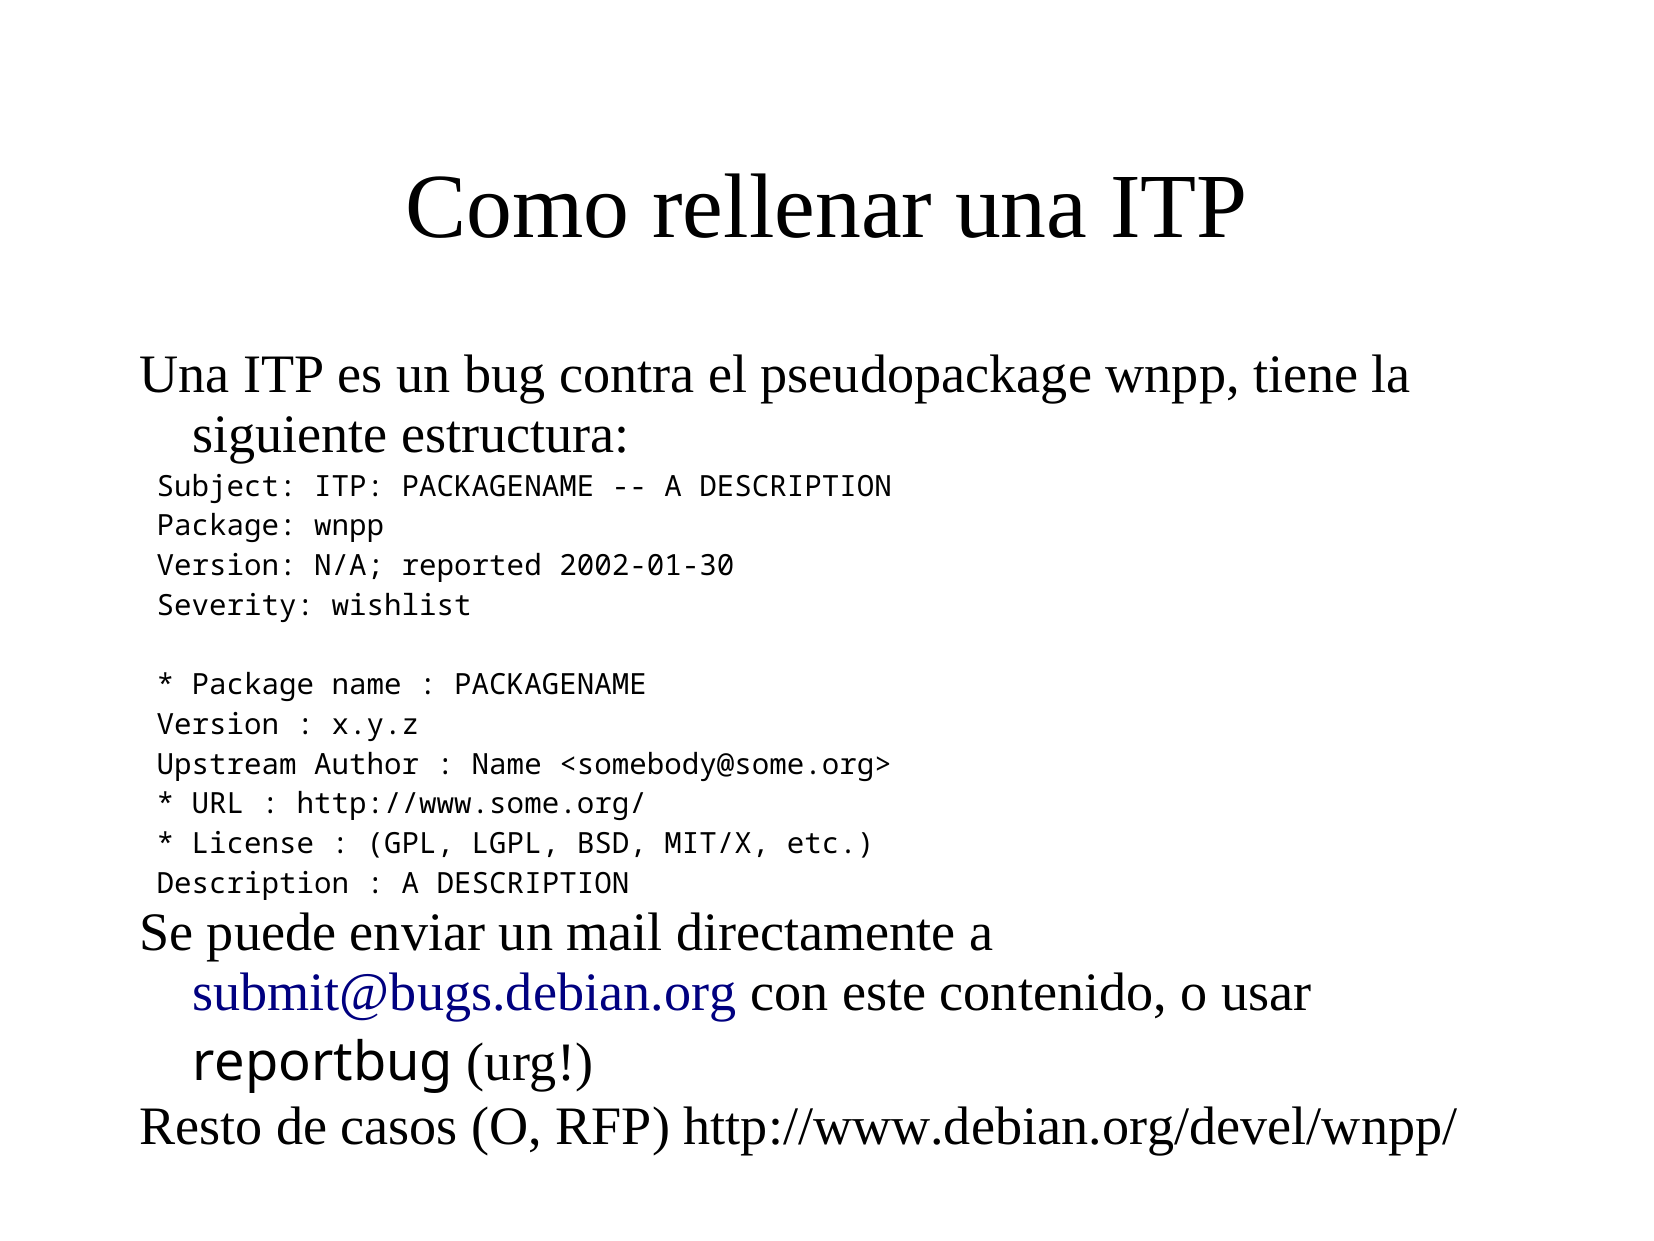

# Como rellenar una ITP
Una ITP es un bug contra el pseudopackage wnpp, tiene la siguiente estructura:
 Subject: ITP: PACKAGENAME -- A DESCRIPTION
 Package: wnpp
 Version: N/A; reported 2002-01-30
 Severity: wishlist
 * Package name : PACKAGENAME
 Version : x.y.z
 Upstream Author : Name <somebody@some.org>
 * URL : http://www.some.org/
 * License : (GPL, LGPL, BSD, MIT/X, etc.)
 Description : A DESCRIPTION
Se puede enviar un mail directamente a submit@bugs.debian.org con este contenido, o usar reportbug (urg!)
Resto de casos (O, RFP) http://www.debian.org/devel/wnpp/